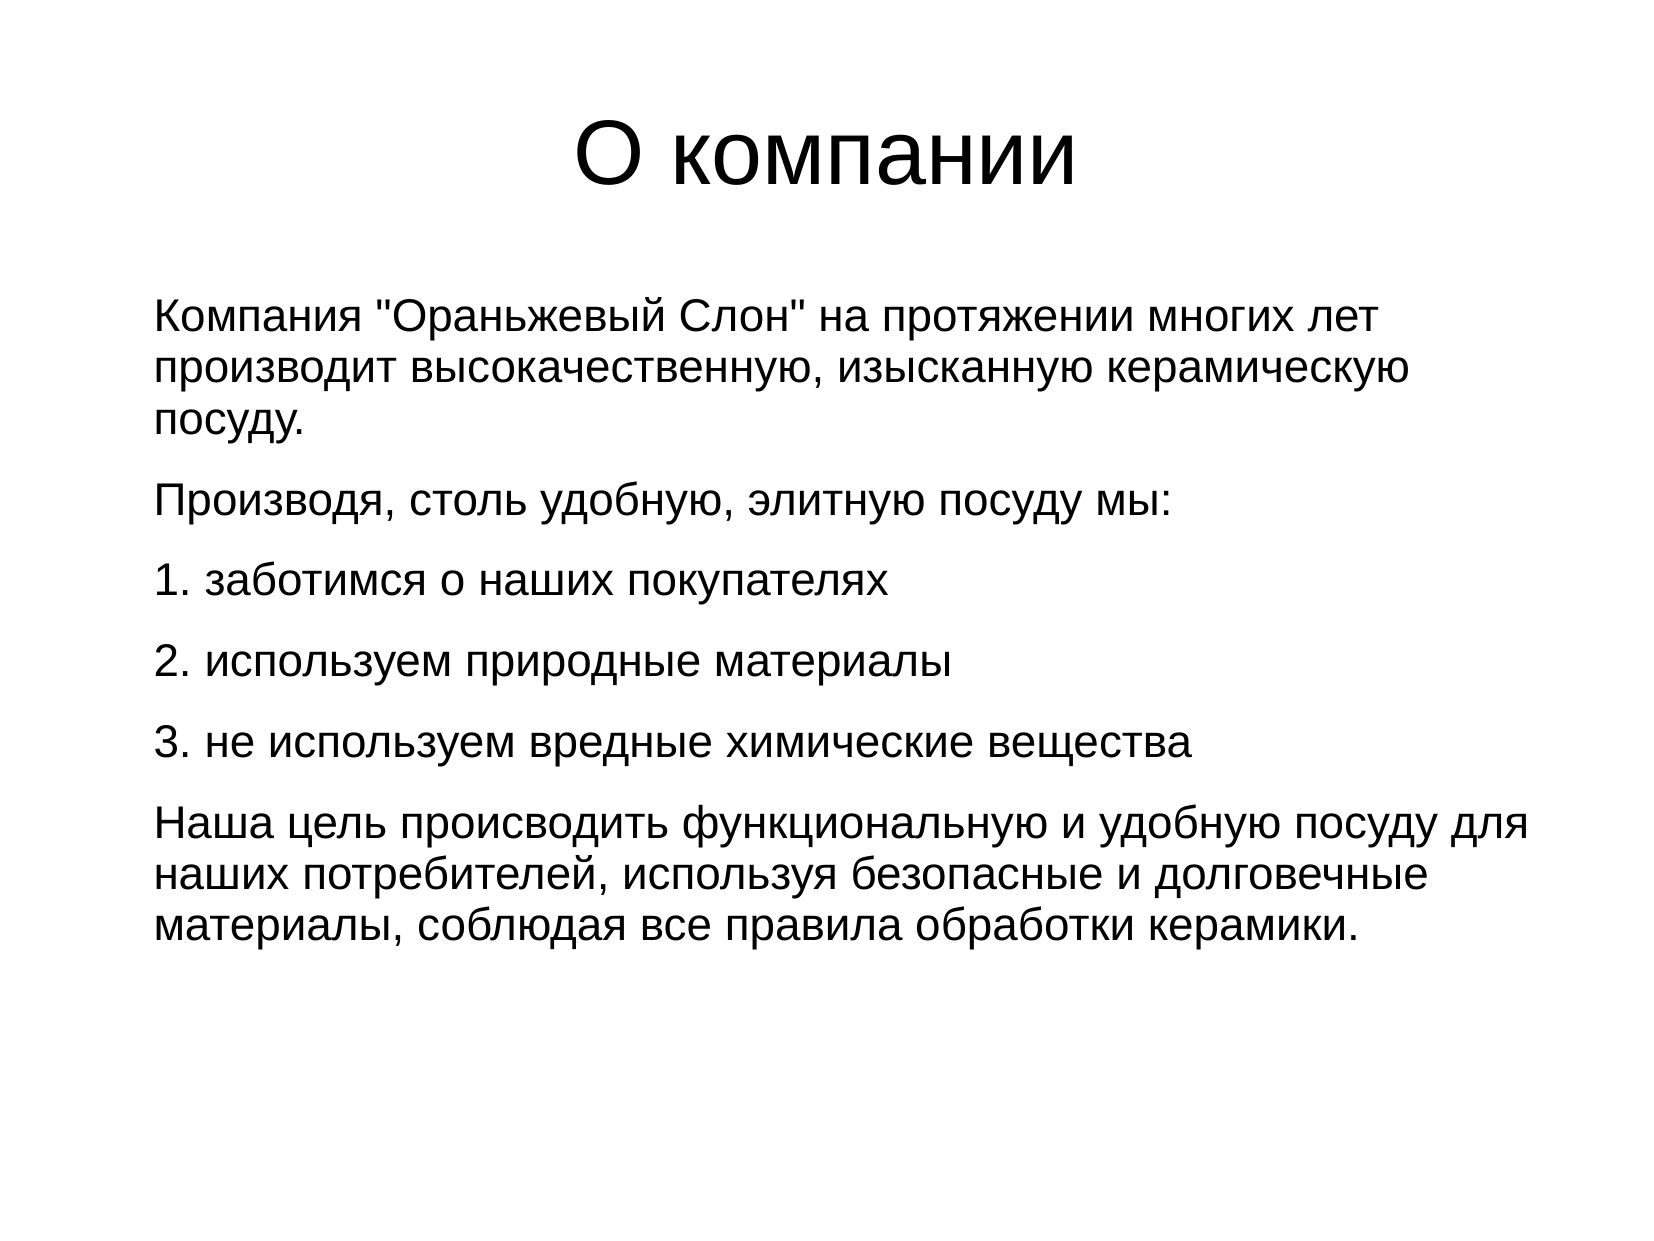

# О компании
Компания "Ораньжевый Слон" на протяжении многих лет производит высокачественную, изысканную керамическую посуду.
Производя, столь удобную, элитную посуду мы:
1. заботимся о наших покупателях
2. используем природные материалы
3. не используем вредные химические вещества
Наша цель происводить функциональную и удобную посуду для наших потребителей, используя безопасные и долговечные материалы, соблюдая все правила обработки керамики.